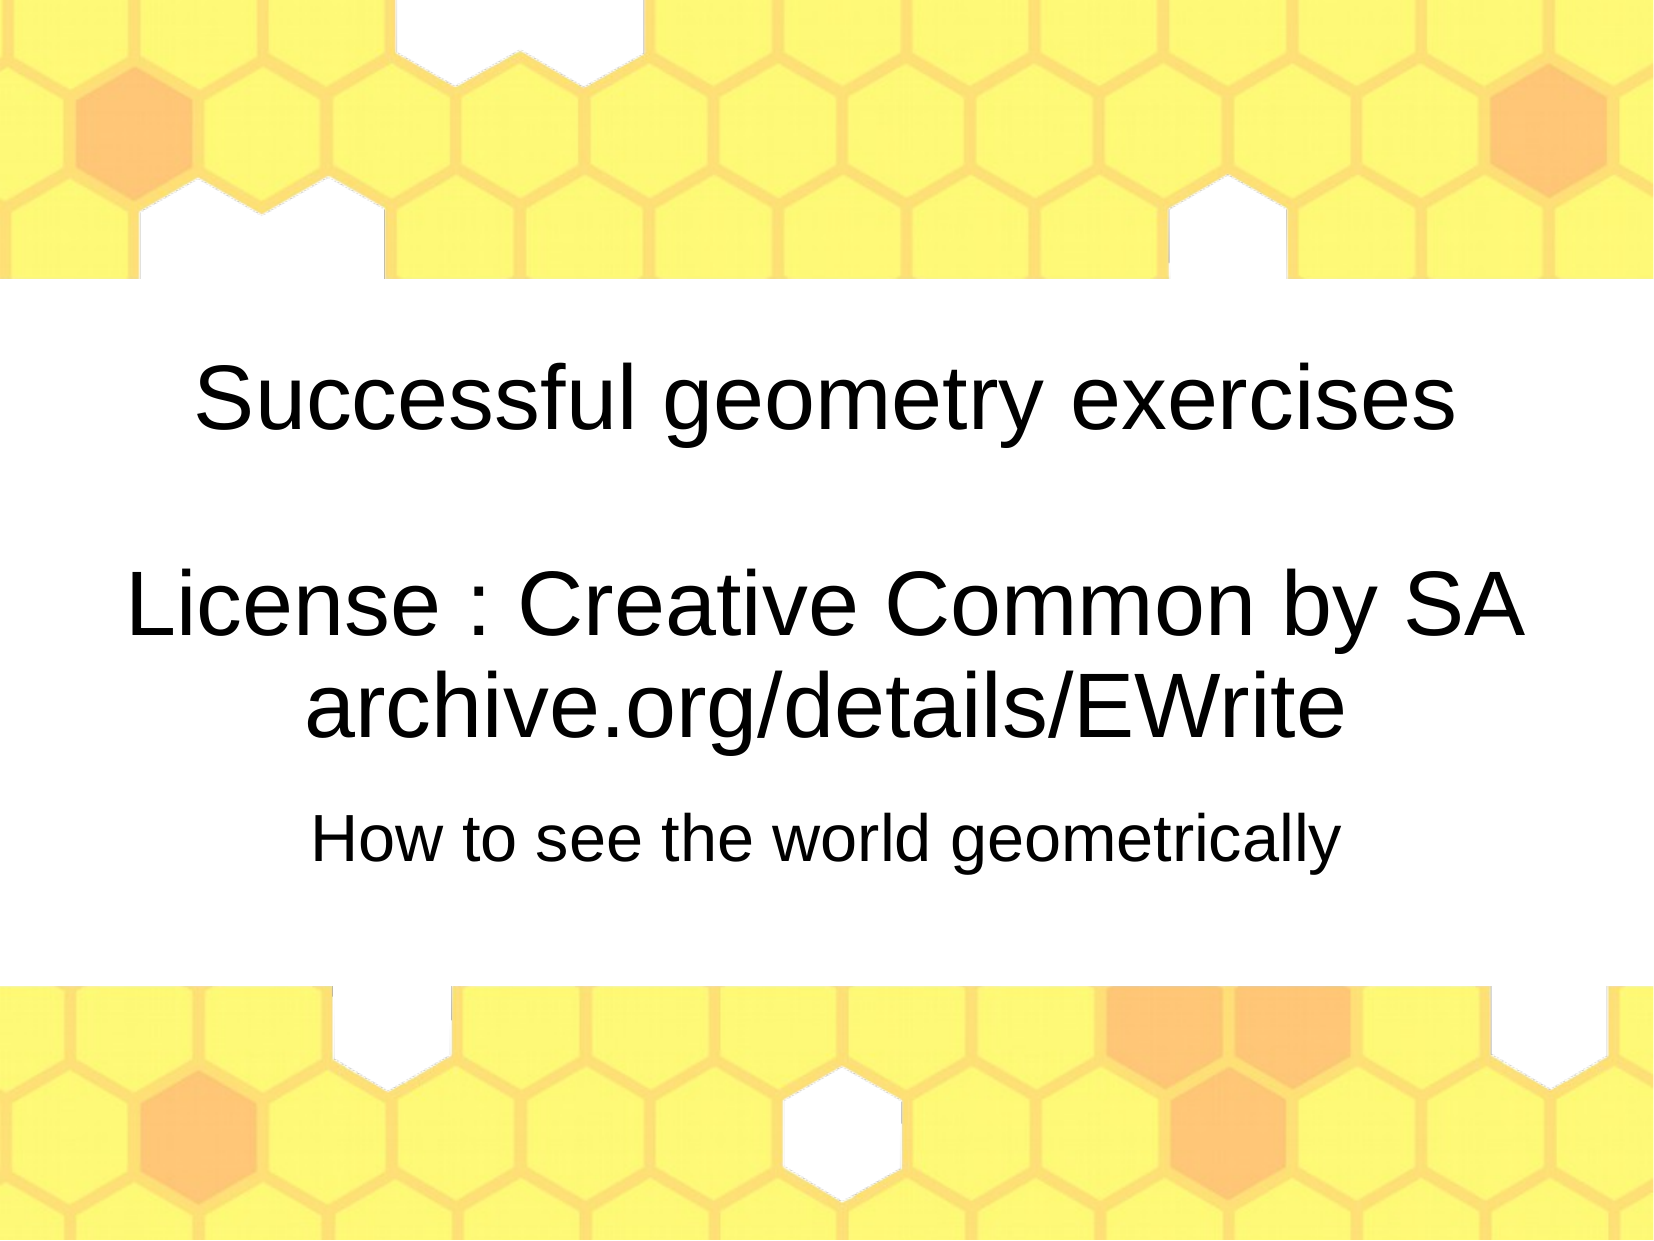

# Successful geometry exercises License : Creative Common by SA archive.org/details/EWrite
How to see the world geometrically